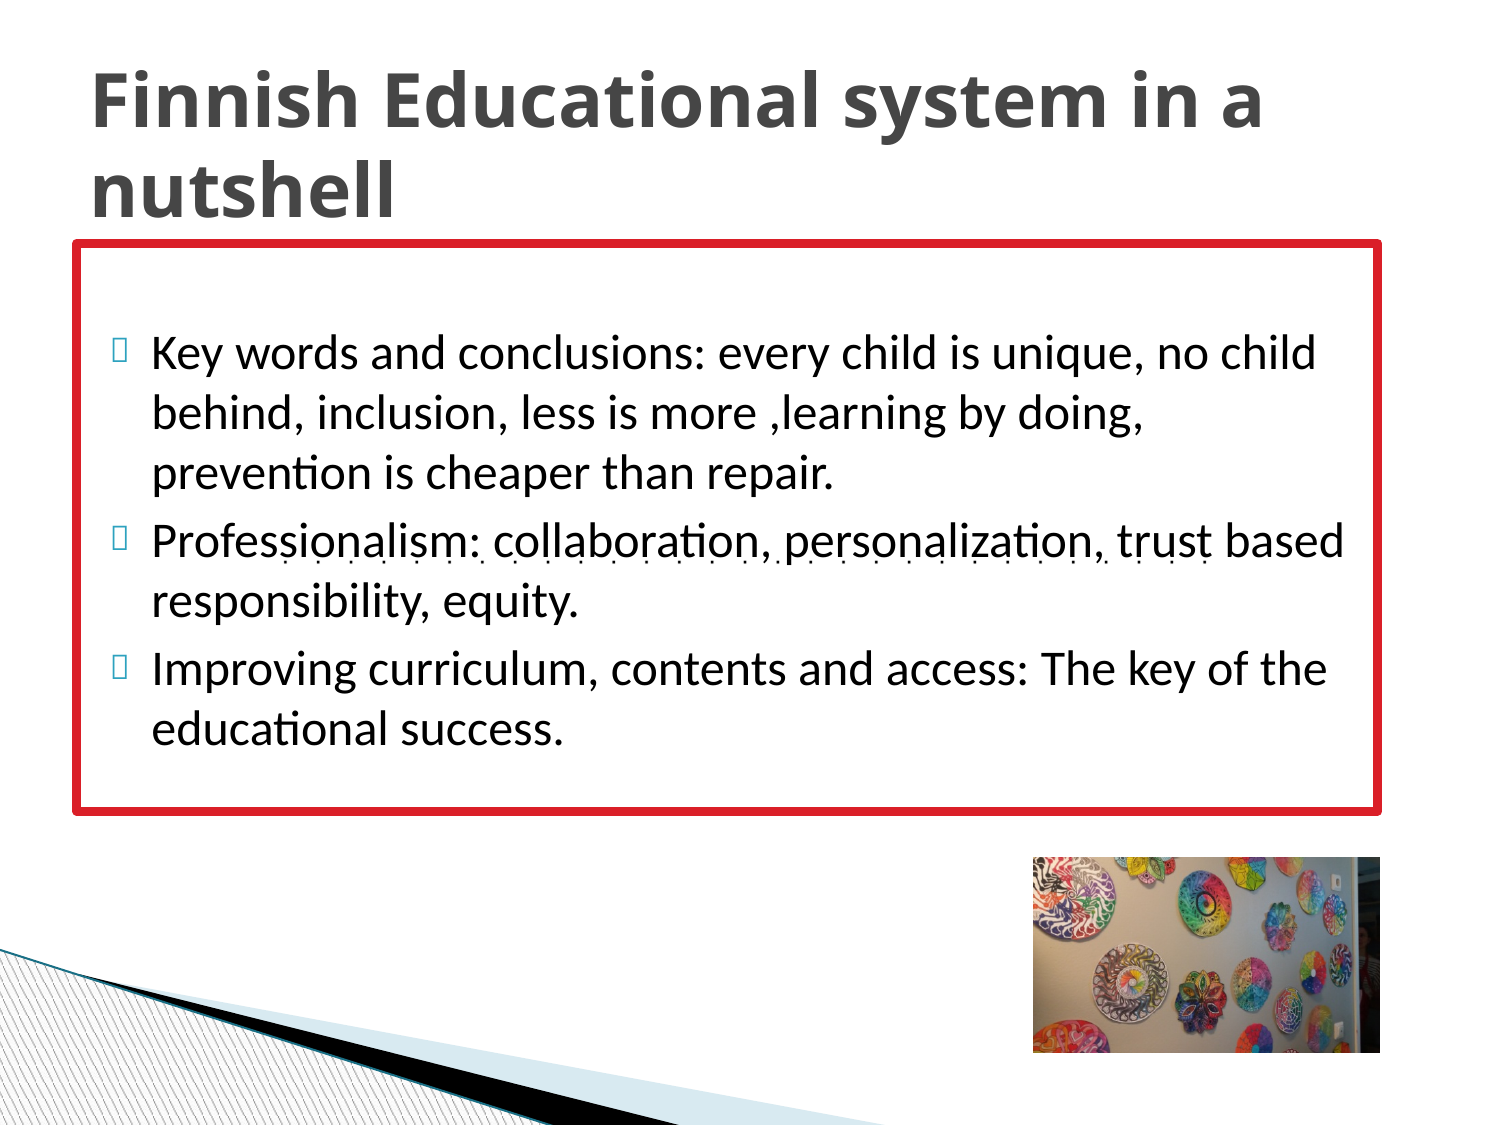

Finnish Educational system in a nutshell
# Key words and conclusions: every child is unique, no child behind, inclusion, less is more ,learning by doing, prevention is cheaper than repair.
Professionalism: collaboration, personalization, trust based responsibility, equity.
Improving curriculum, contents and access: The key of the educational success.